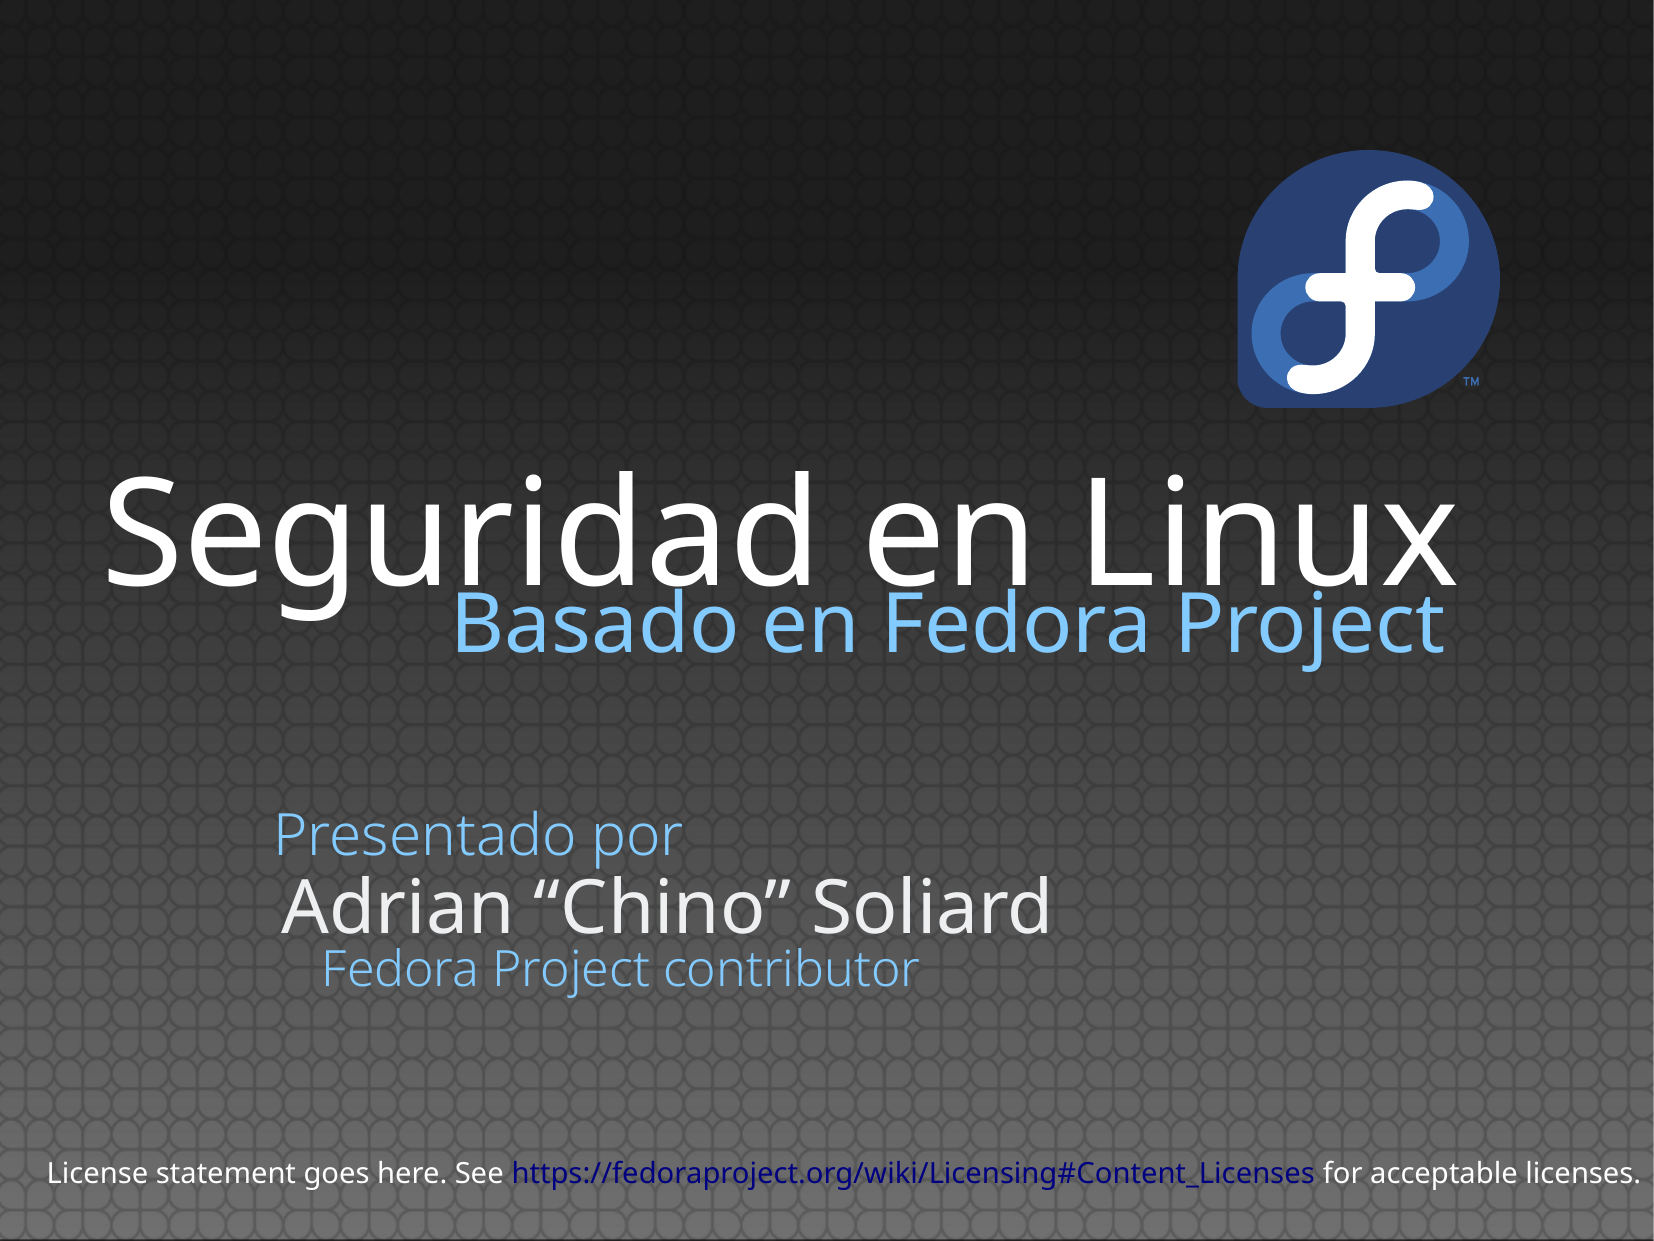

Seguridad en Linux
# Basado en Fedora Project
Presentado por
Adrian “Chino” Soliard
Fedora Project contributor
License statement goes here. See https://fedoraproject.org/wiki/Licensing#Content_Licenses for acceptable licenses.